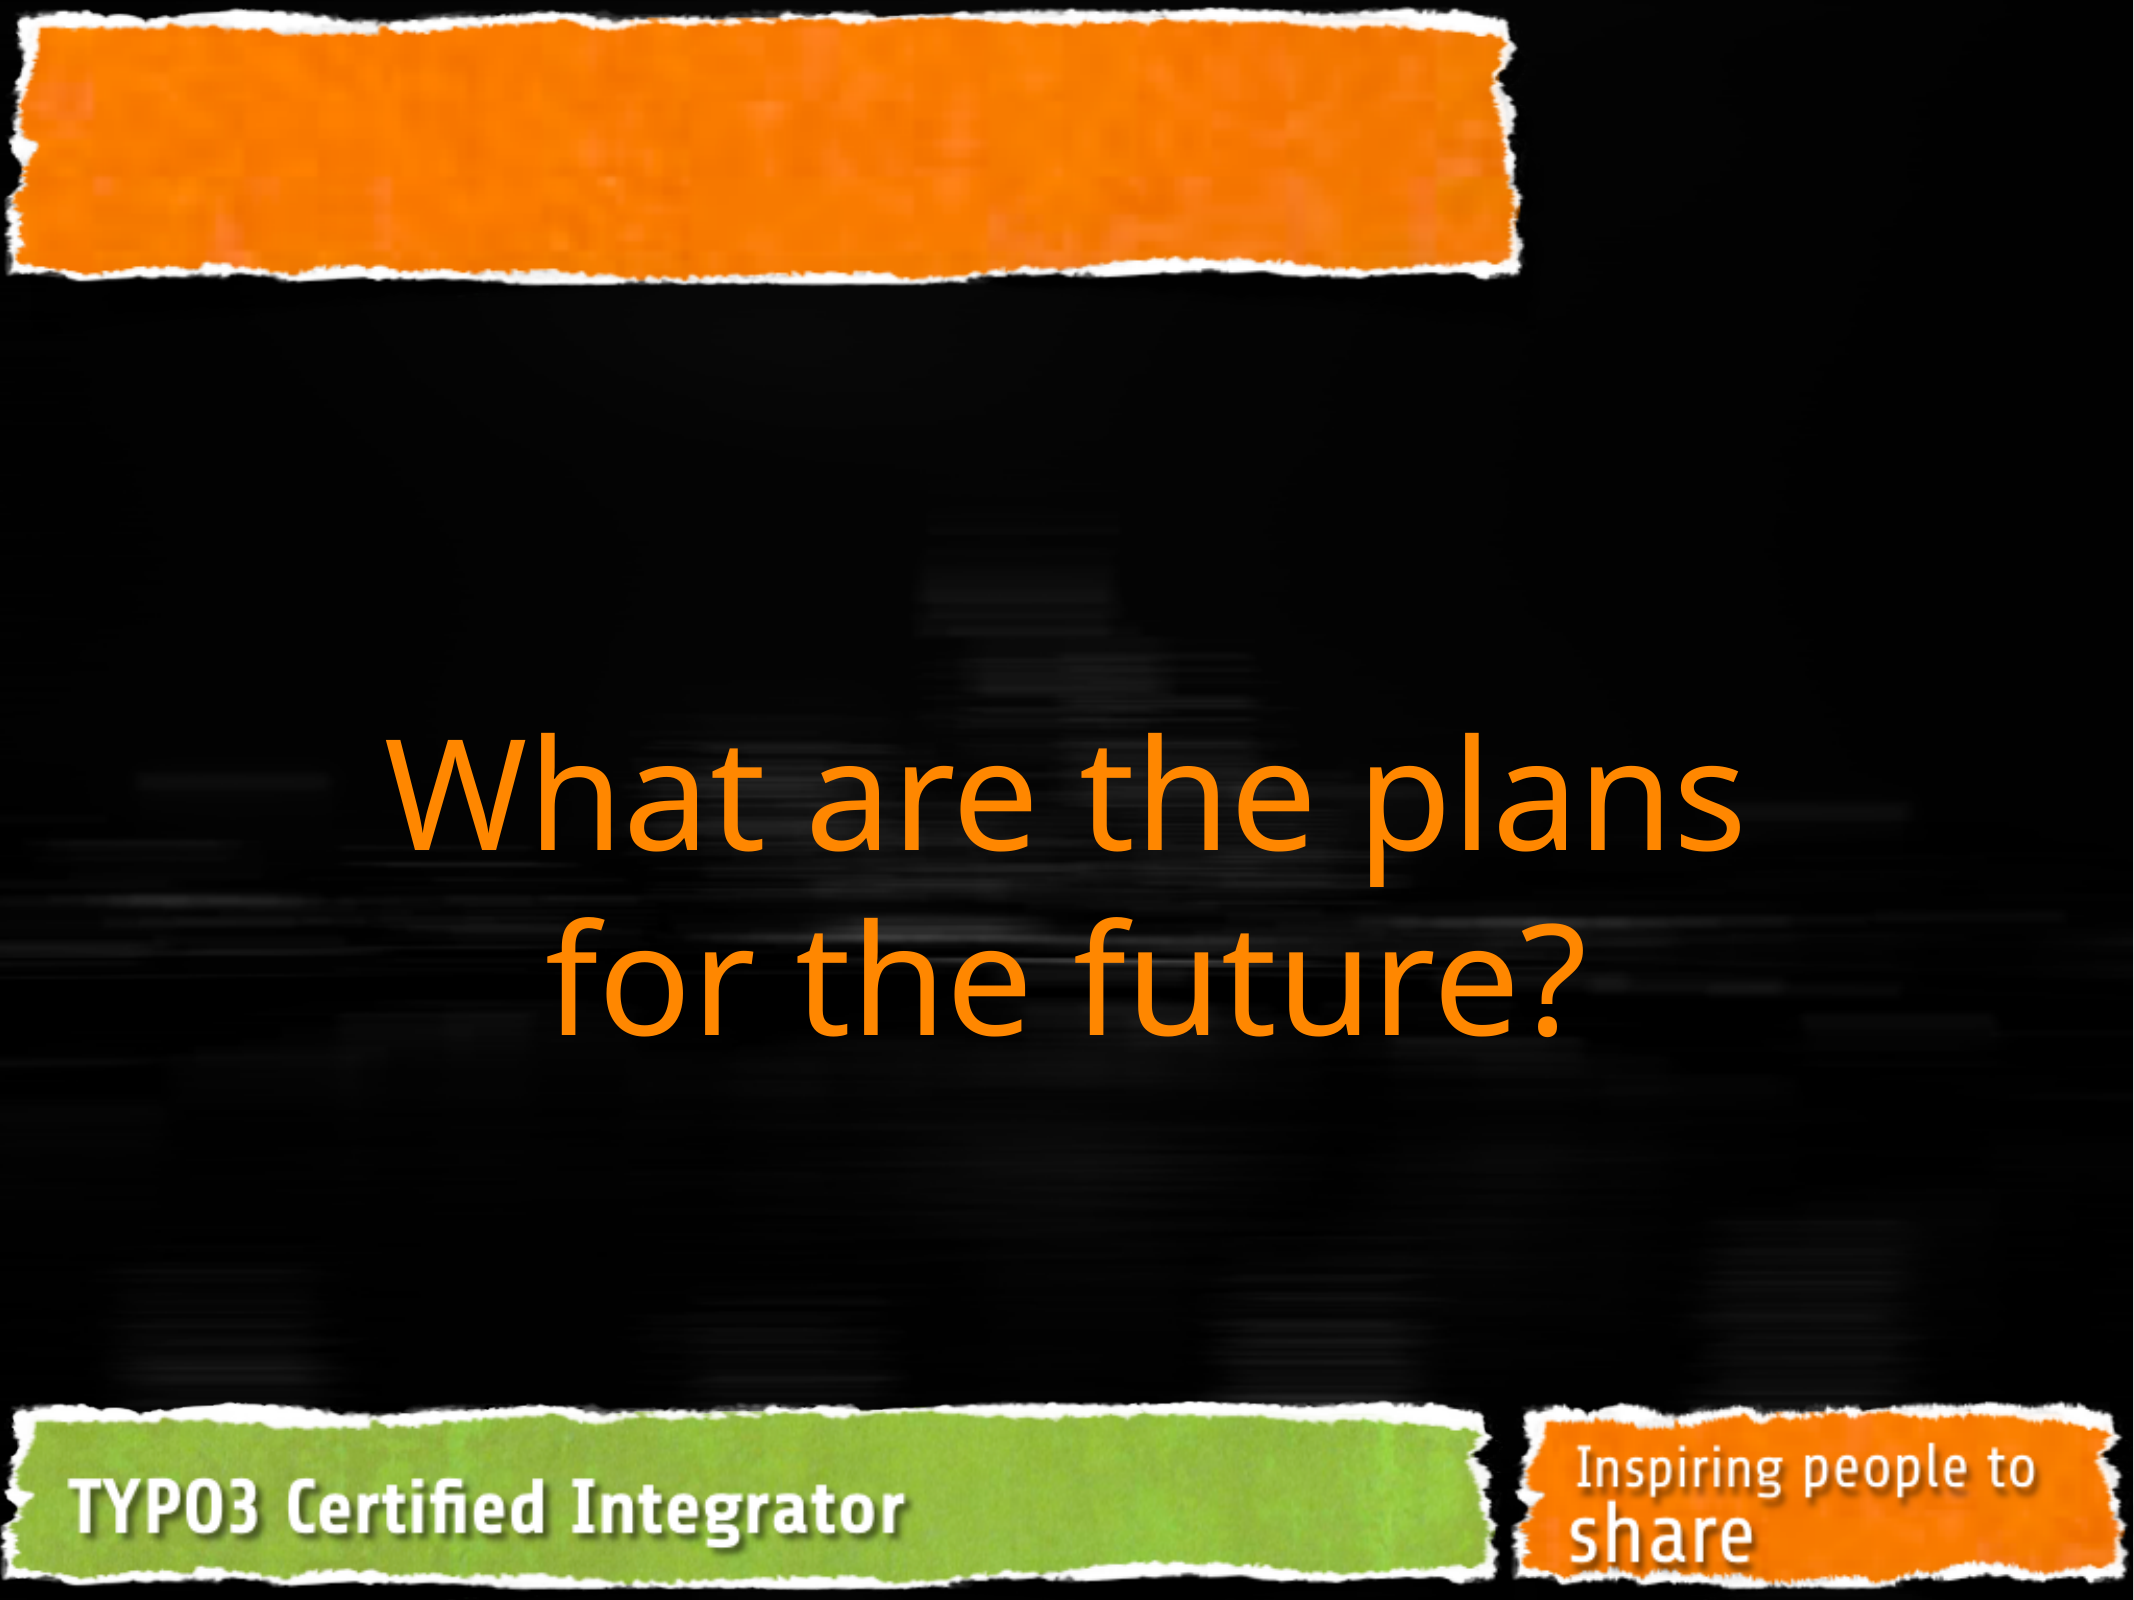

# What are the plans for the future?